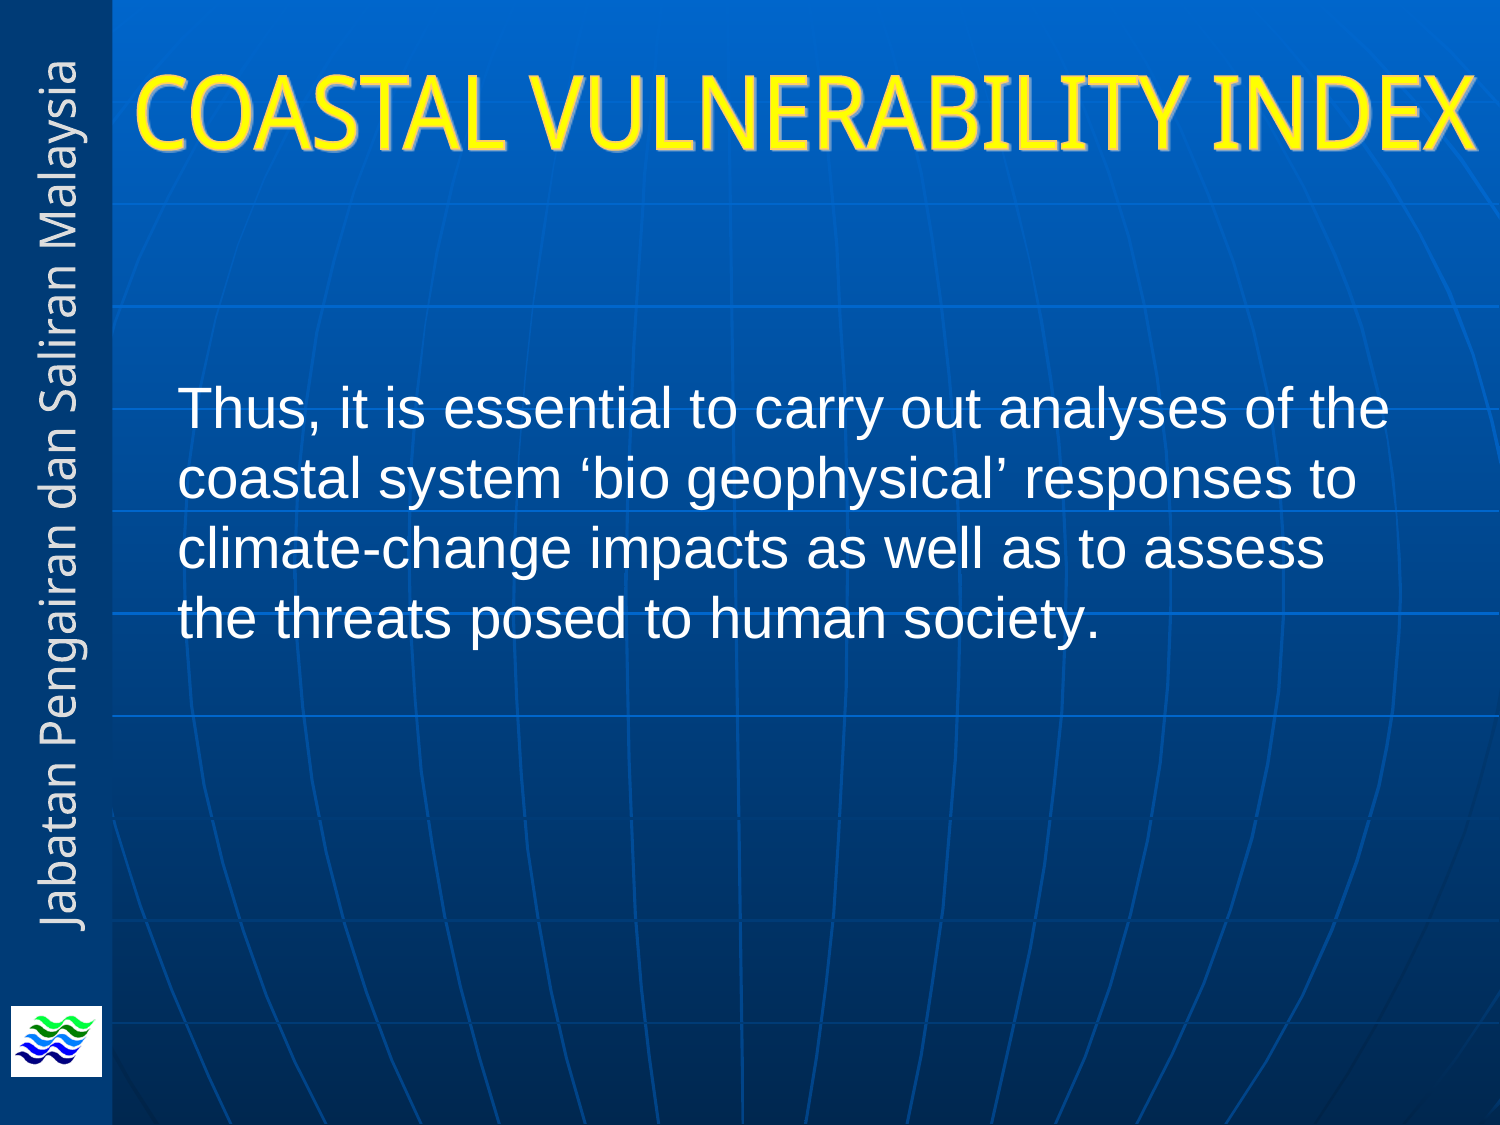

COASTAL VULNERABILITY INDEX
Thus, it is essential to carry out analyses of the coastal system ‘bio geophysical’ responses to climate-change impacts as well as to assess the threats posed to human society.
Jabatan Pengairan dan Saliran Malaysia